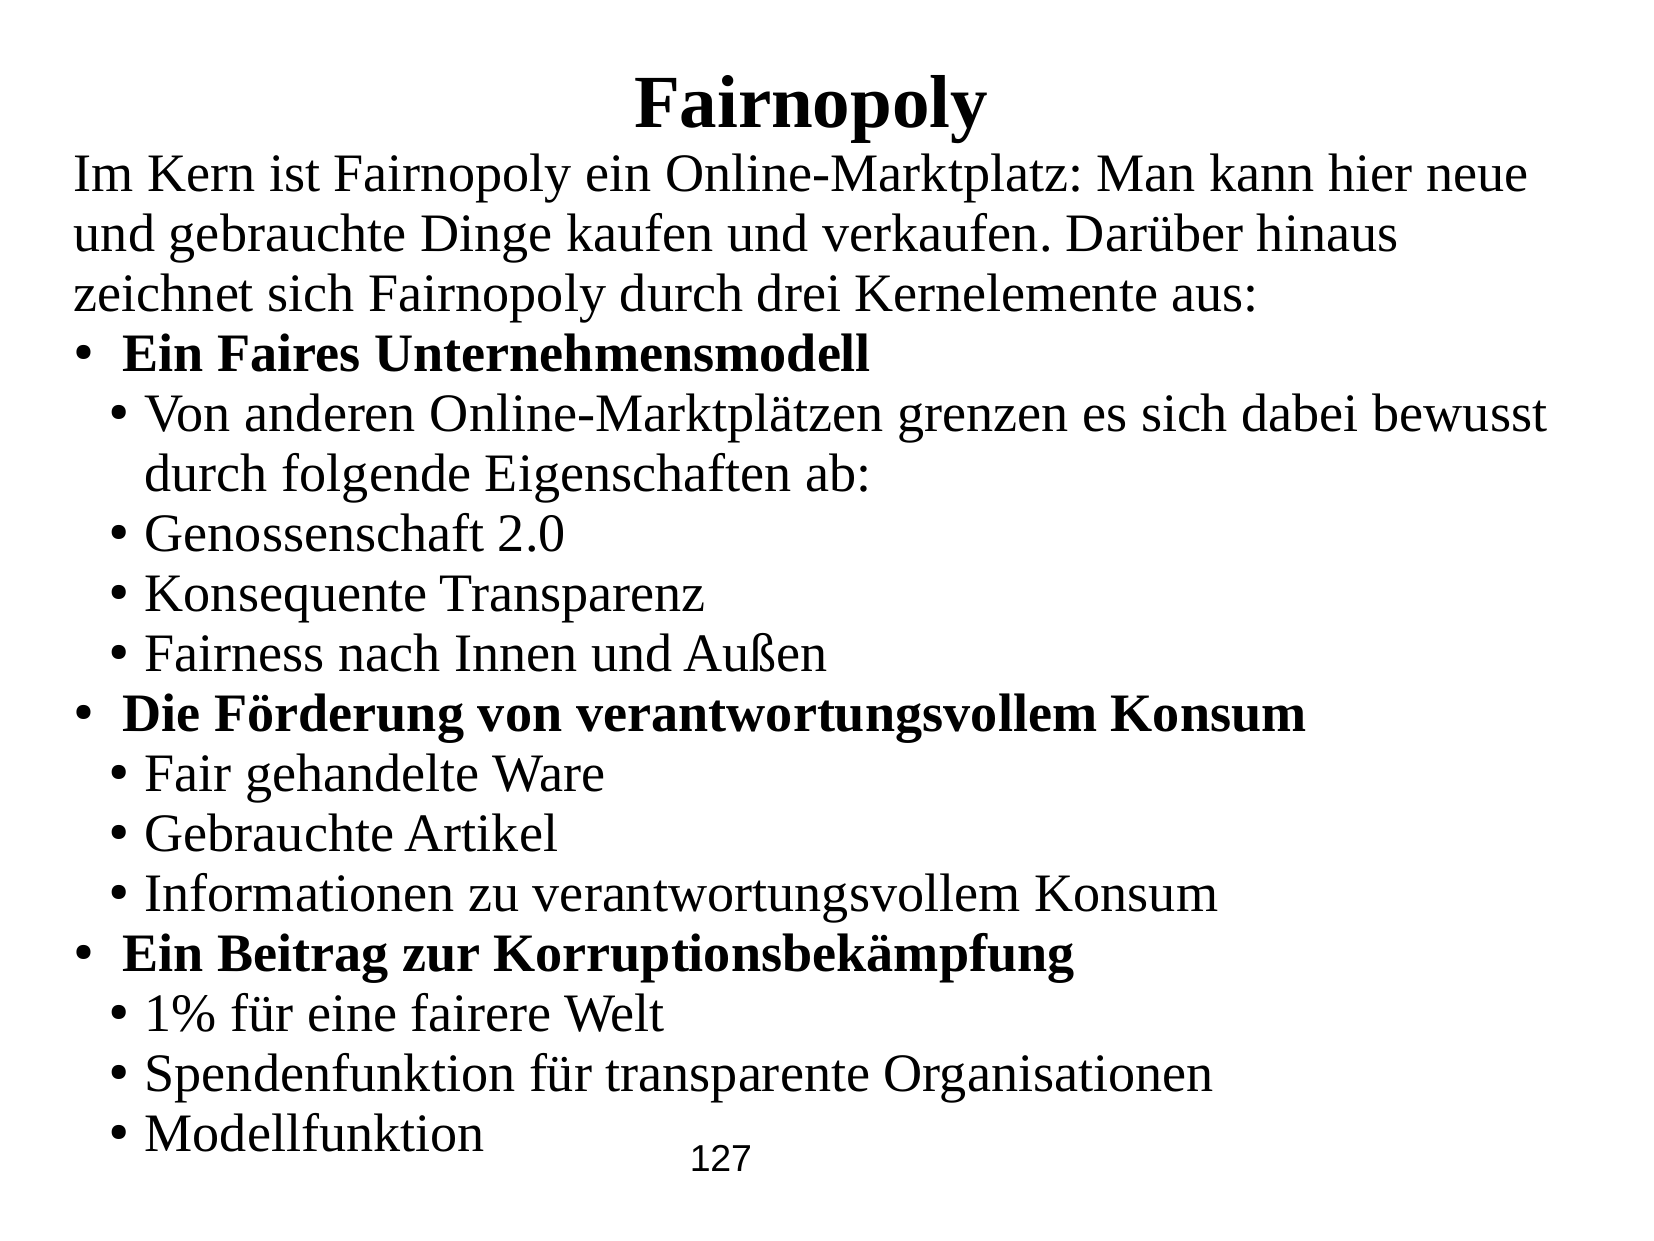

Fairnopoly
Im Kern ist Fairnopoly ein Online-Marktplatz: Man kann hier neue und gebrauchte Dinge kaufen und verkaufen. Darüber hinaus zeichnet sich Fairnopoly durch drei Kernelemente aus:
 Ein Faires Unternehmensmodell
Von anderen Online-Marktplätzen grenzen es sich dabei bewusst durch folgende Eigenschaften ab:
Genossenschaft 2.0
Konsequente Transparenz
Fairness nach Innen und Außen
 Die Förderung von verantwortungsvollem Konsum
Fair gehandelte Ware
Gebrauchte Artikel
Informationen zu verantwortungsvollem Konsum
 Ein Beitrag zur Korruptionsbekämpfung
1% für eine fairere Welt
Spendenfunktion für transparente Organisationen
Modellfunktion